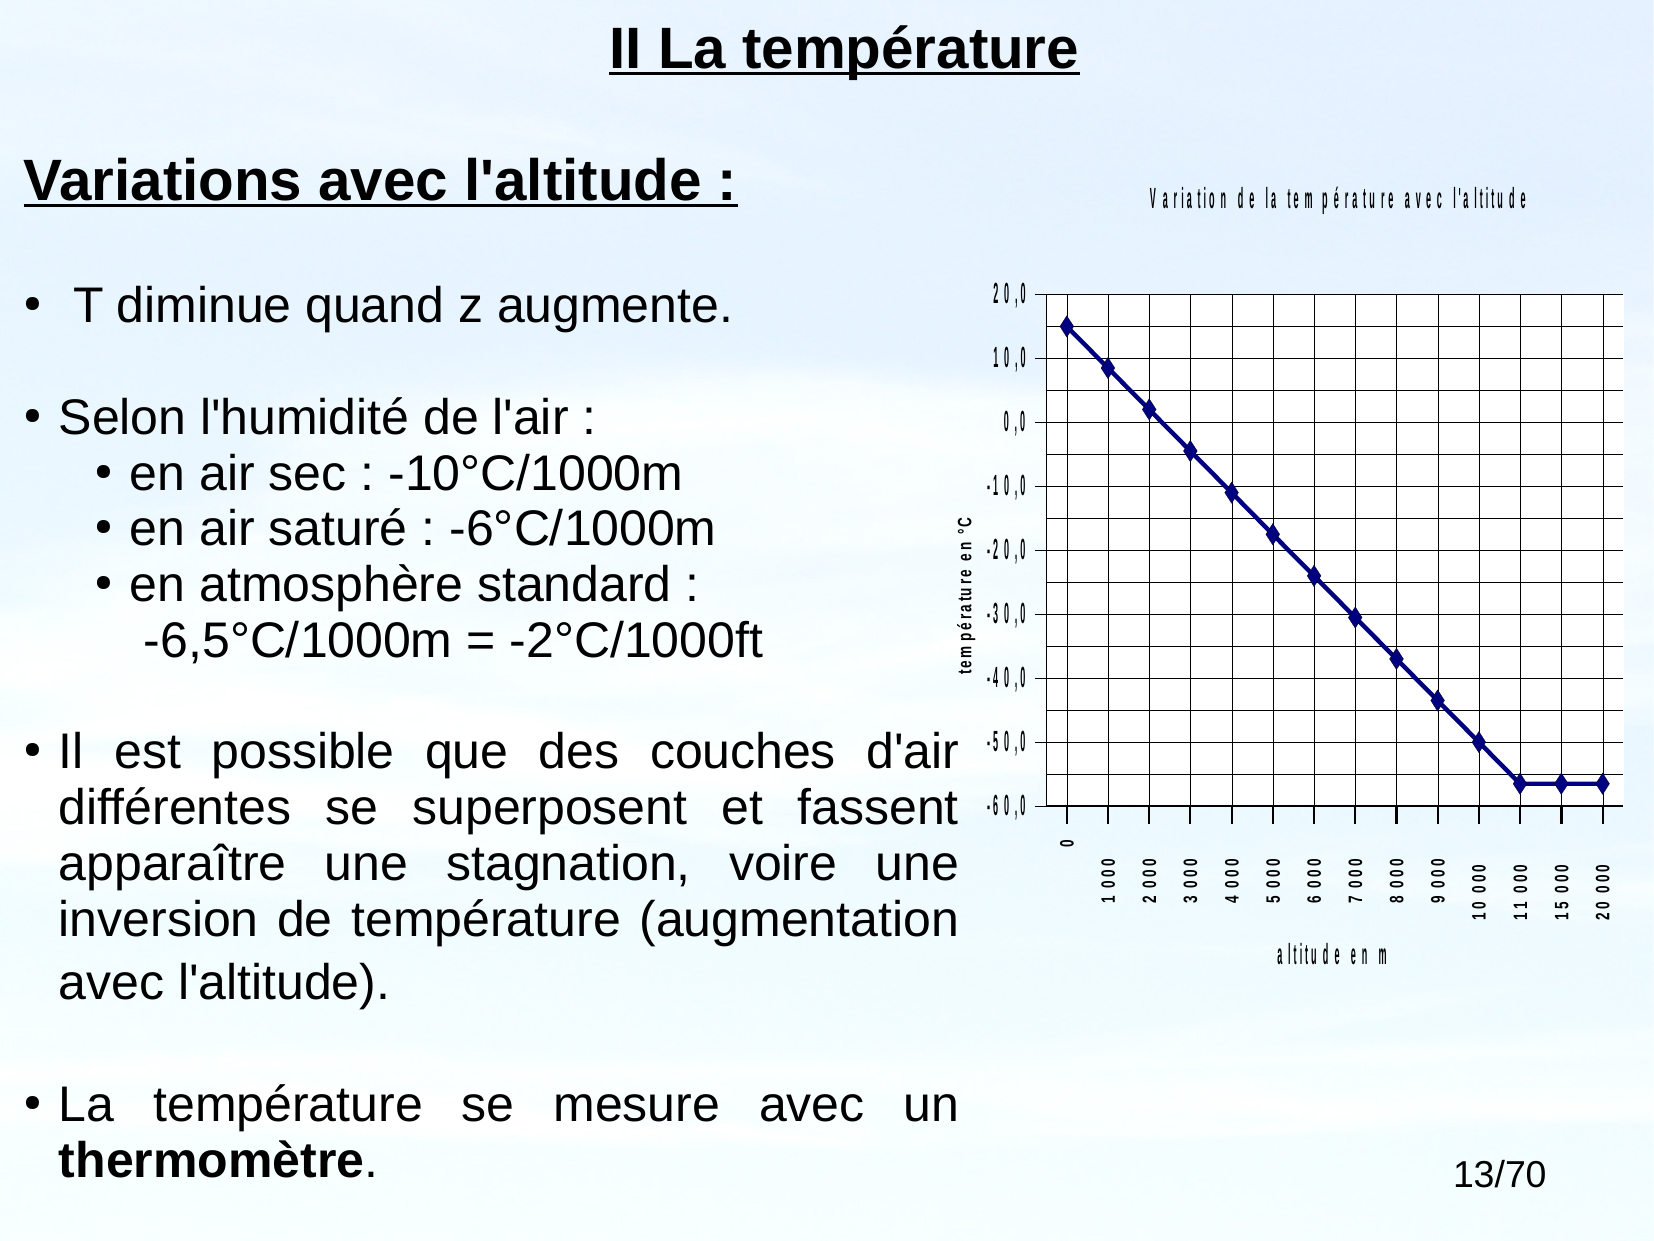

# II La température
Variations avec l'altitude :
 T diminue quand z augmente.
Selon l'humidité de l'air :
en air sec : -10°C/1000m
en air saturé : -6°C/1000m
en atmosphère standard :
 -6,5°C/1000m = -2°C/1000ft
Il est possible que des couches d'air différentes se superposent et fassent apparaître une stagnation, voire une inversion de température (augmentation avec l'altitude).
La température se mesure avec un thermomètre.